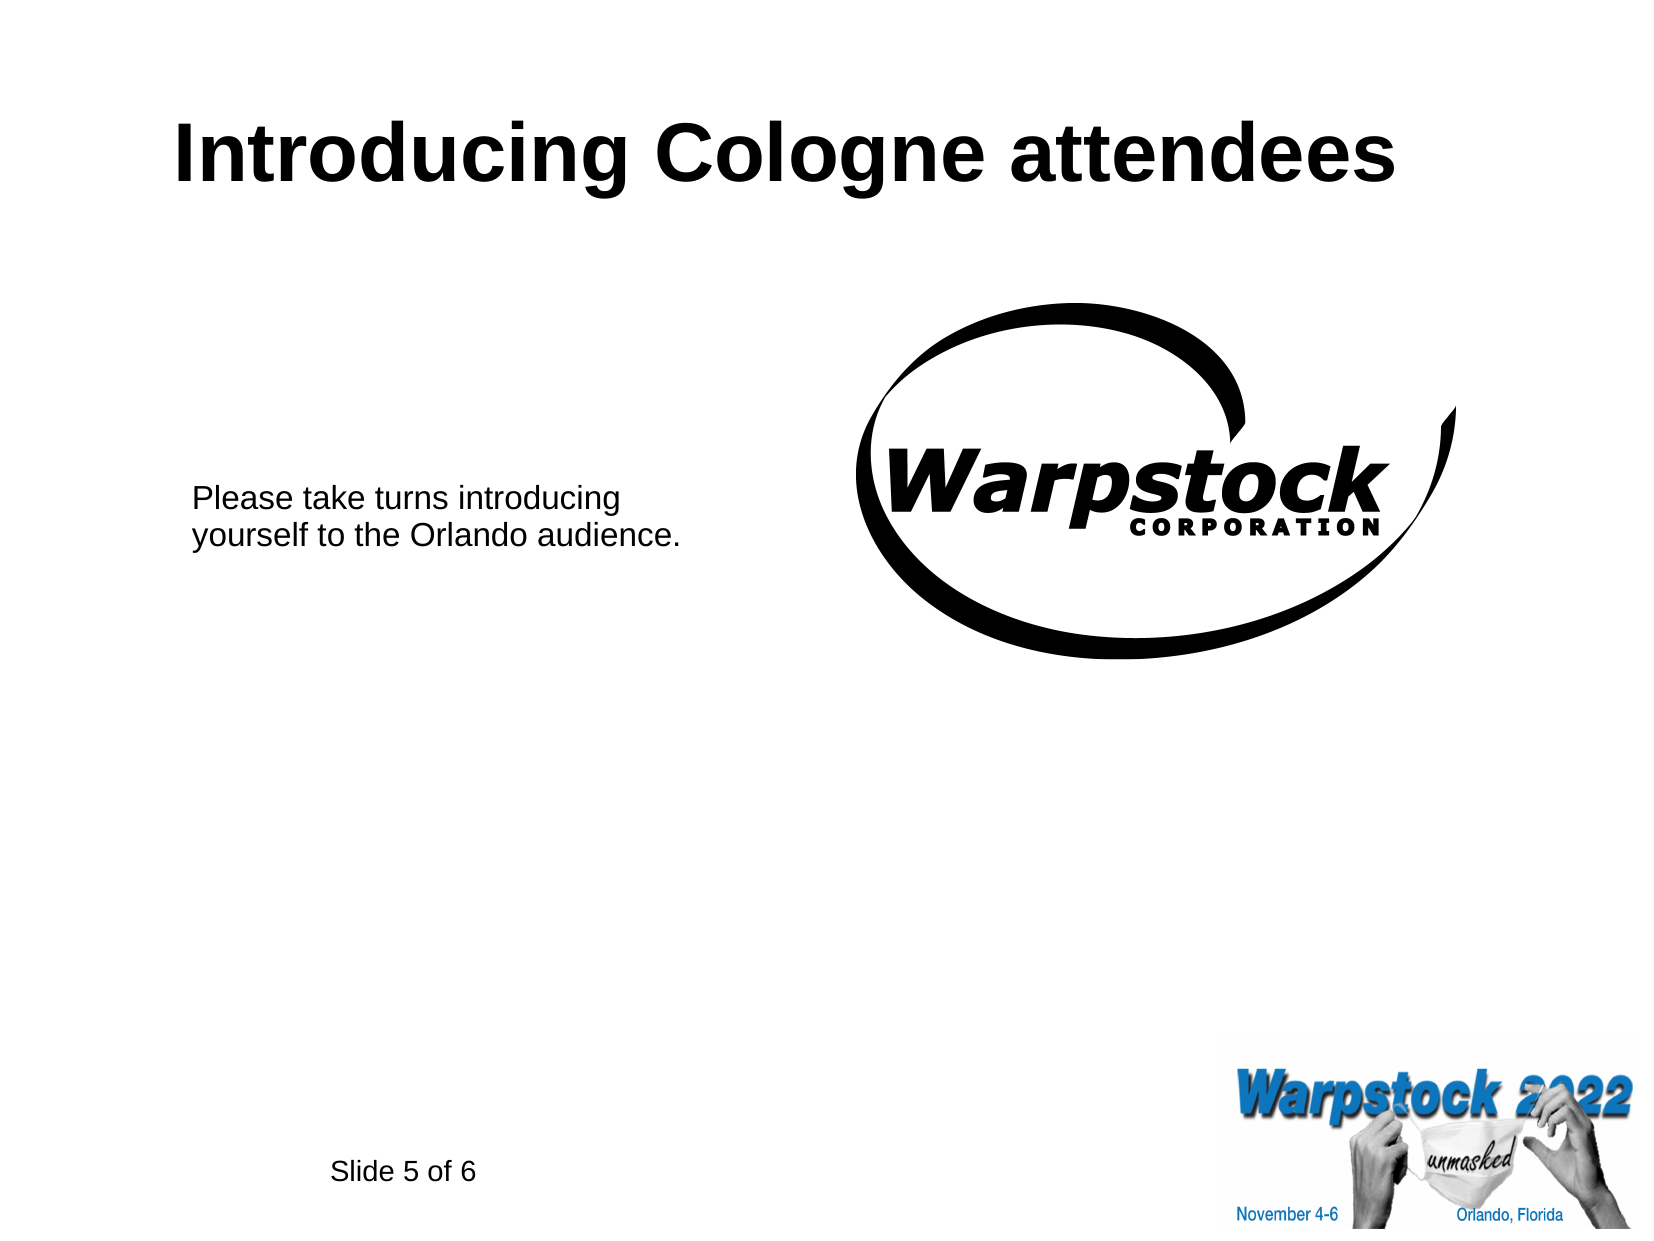

# Introducing Cologne attendees
Please take turns introducing yourself to the Orlando audience.